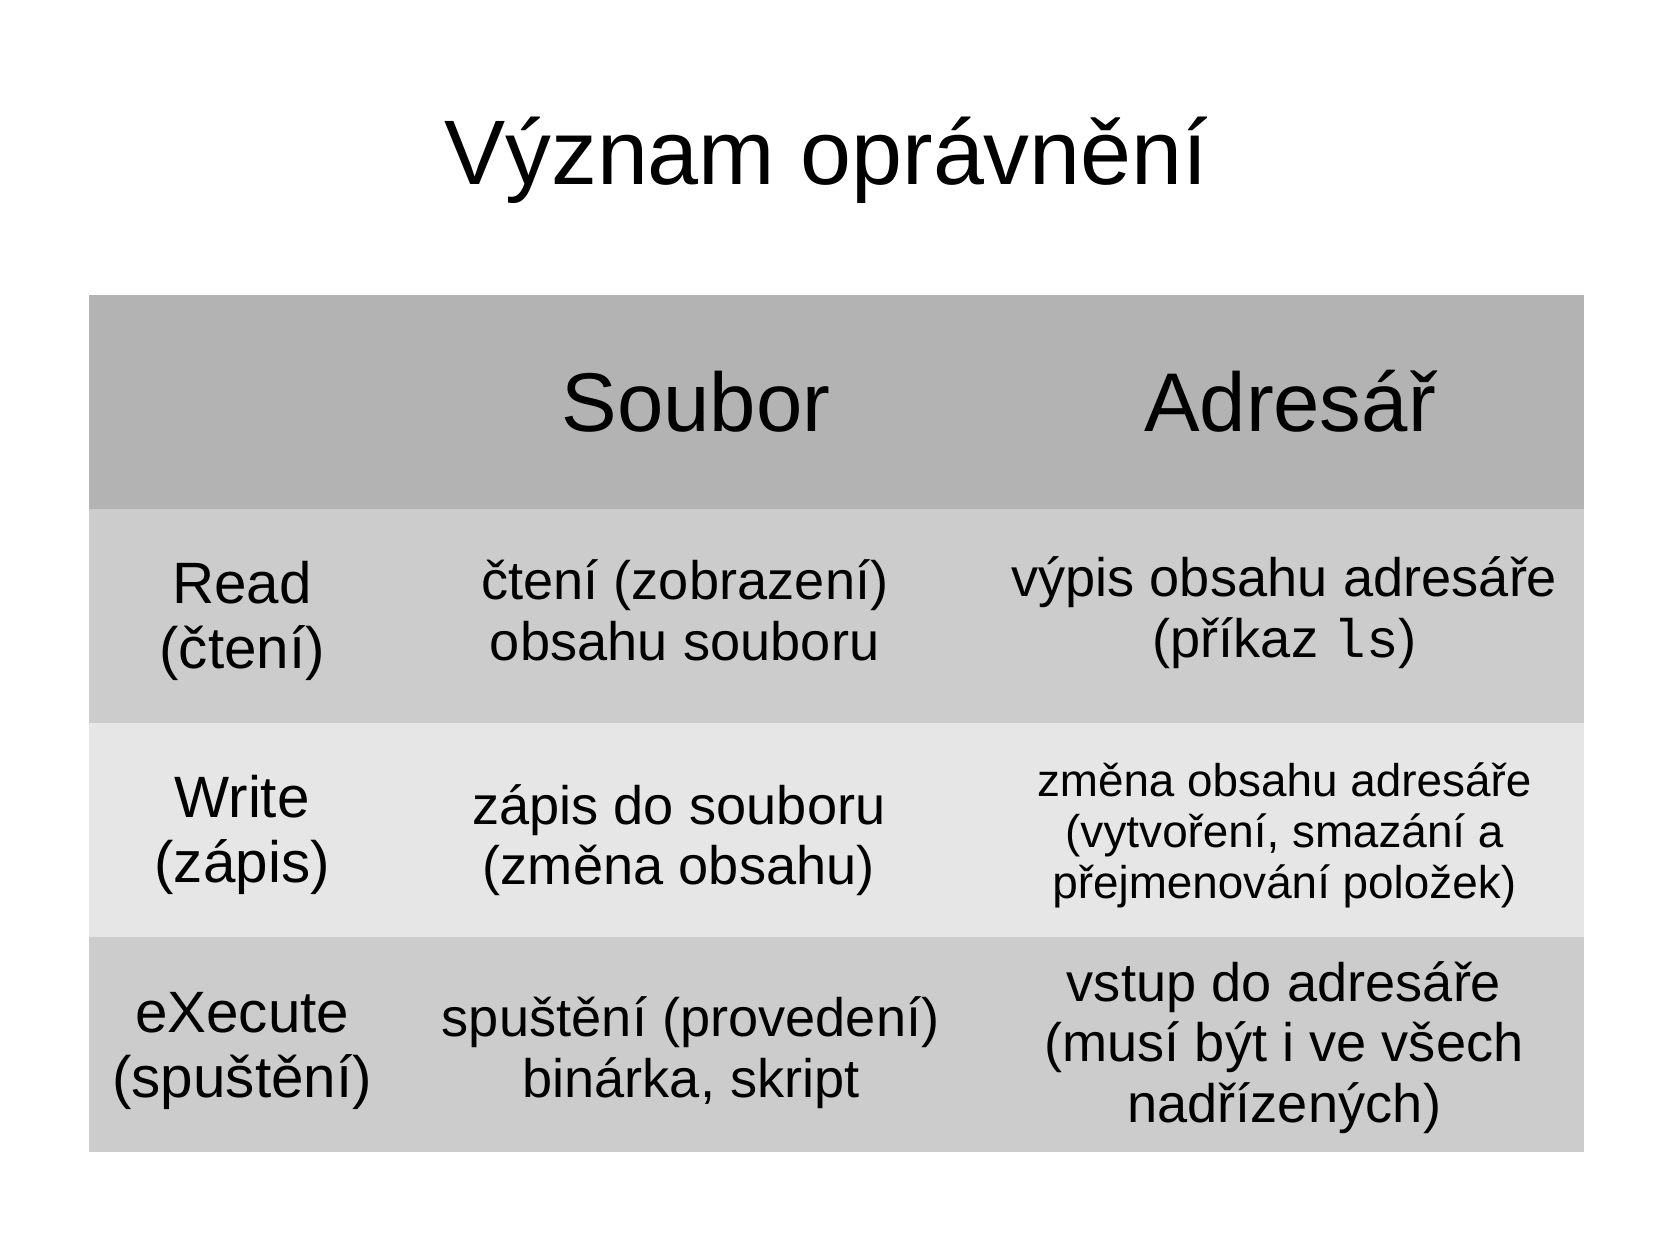

# Význam oprávnění
| | Soubor | Adresář |
| --- | --- | --- |
| Read (čtení) | | |
| Write (zápis) | | |
| eXecute (spuštění) | | |
výpis obsahu adresáře
(příkaz ls)
čtení (zobrazení)
obsahu souboru
změna obsahu adresáře
(vytvoření, smazání a
přejmenování položek)
zápis do souboru
(změna obsahu)
vstup do adresáře
(musí být i ve všech nadřízených)
spuštění (provedení)
binárka, skript